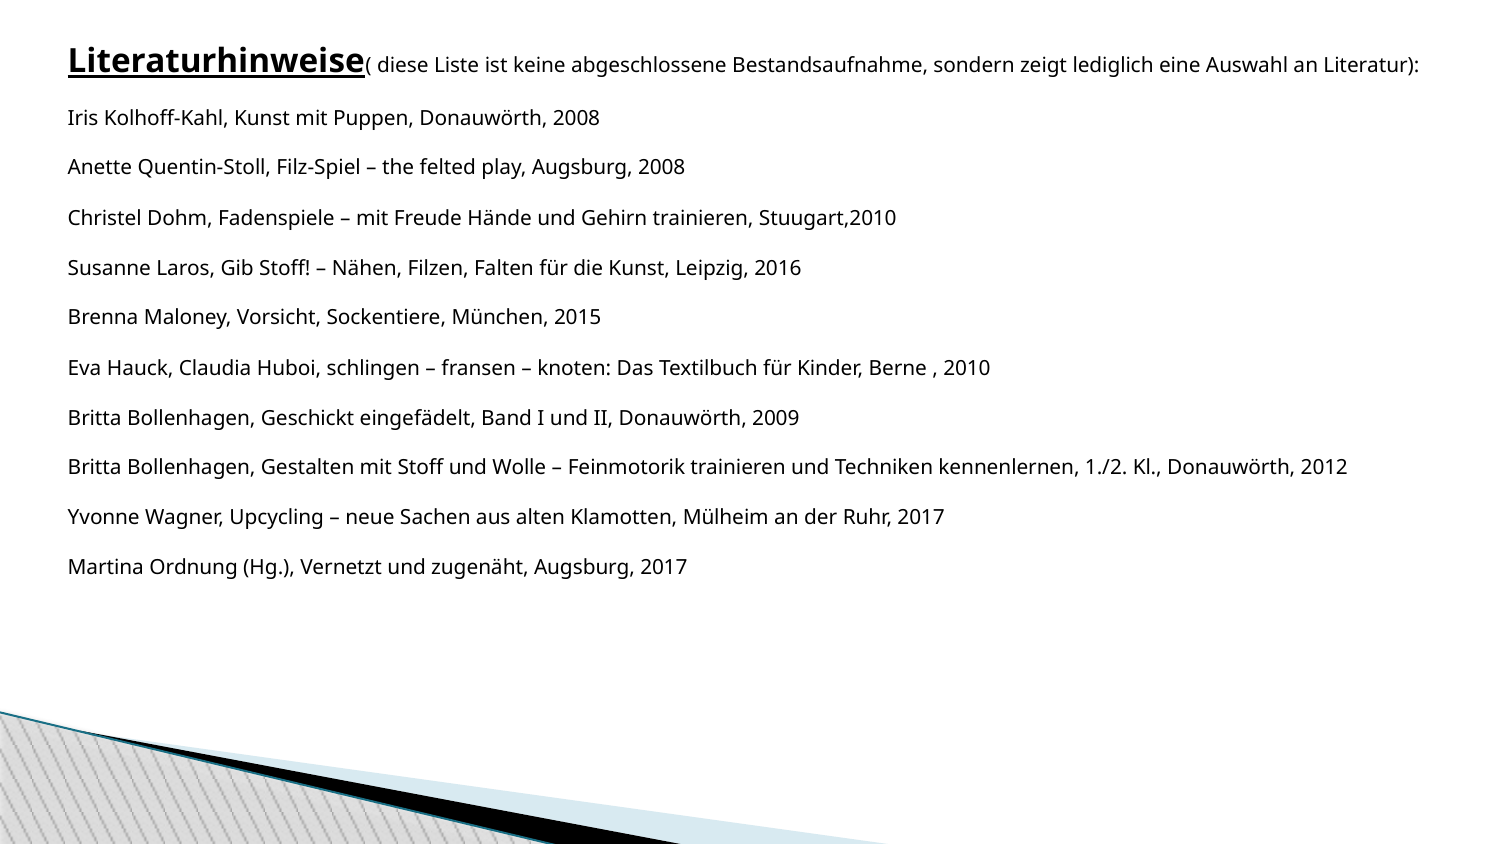

Literaturhinweise( diese Liste ist keine abgeschlossene Bestandsaufnahme, sondern zeigt lediglich eine Auswahl an Literatur):
Iris Kolhoff-Kahl, Kunst mit Puppen, Donauwörth, 2008
Anette Quentin-Stoll, Filz-Spiel – the felted play, Augsburg, 2008
Christel Dohm, Fadenspiele – mit Freude Hände und Gehirn trainieren, Stuugart,2010
Susanne Laros, Gib Stoff! – Nähen, Filzen, Falten für die Kunst, Leipzig, 2016
Brenna Maloney, Vorsicht, Sockentiere, München, 2015
Eva Hauck, Claudia Huboi, schlingen – fransen – knoten: Das Textilbuch für Kinder, Berne , 2010
Britta Bollenhagen, Geschickt eingefädelt, Band I und II, Donauwörth, 2009
Britta Bollenhagen, Gestalten mit Stoff und Wolle – Feinmotorik trainieren und Techniken kennenlernen, 1./2. Kl., Donauwörth, 2012
Yvonne Wagner, Upcycling – neue Sachen aus alten Klamotten, Mülheim an der Ruhr, 2017
Martina Ordnung (Hg.), Vernetzt und zugenäht, Augsburg, 2017